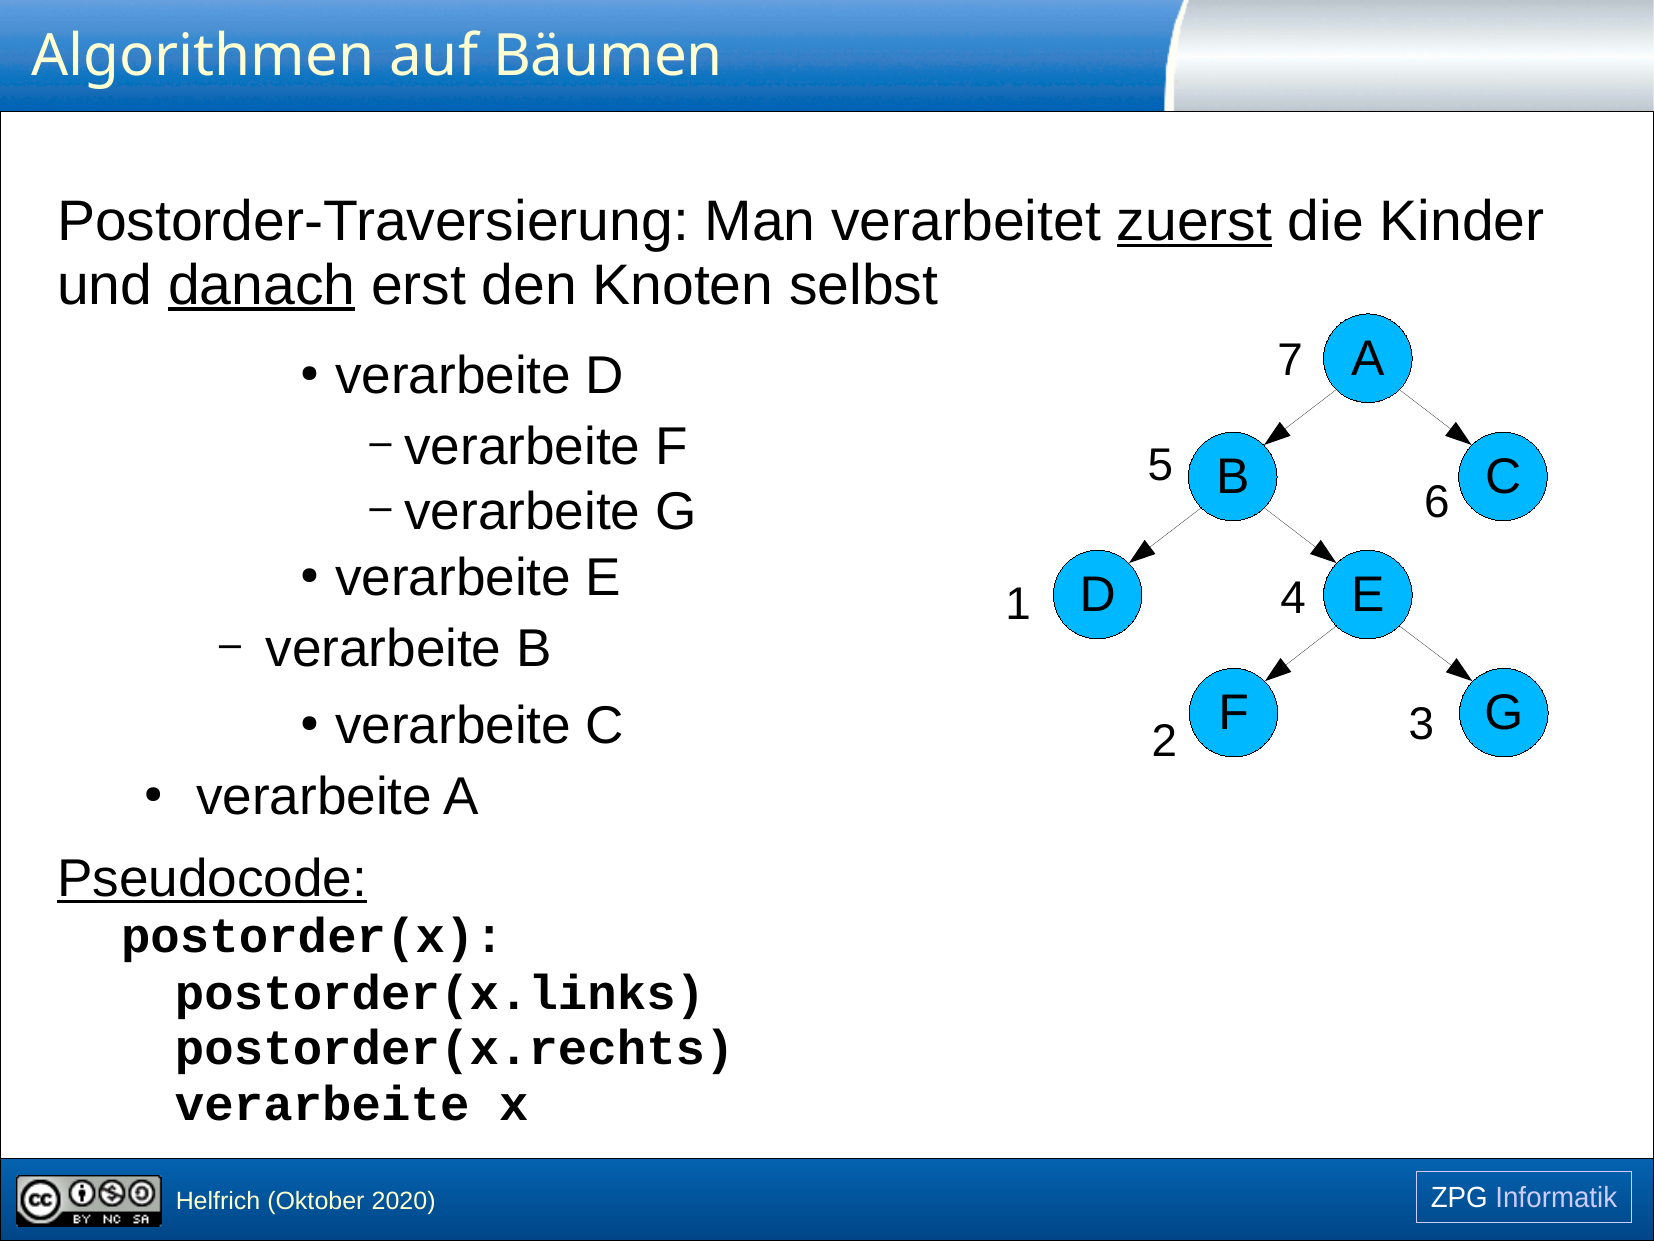

# Algorithmen auf Bäumen
Postorder-Traversierung: Man verarbeitet zuerst die Kinder und danach erst den Knoten selbst
verarbeite D
verarbeite F
verarbeite G
verarbeite E
verarbeite B
verarbeite C
verarbeite A
Pseudocode:
 postorder(x):
 postorder(x.links)
 postorder(x.rechts)
 verarbeite x
A
B
C
D
E
F
G
7
5
6
4
1
3
2